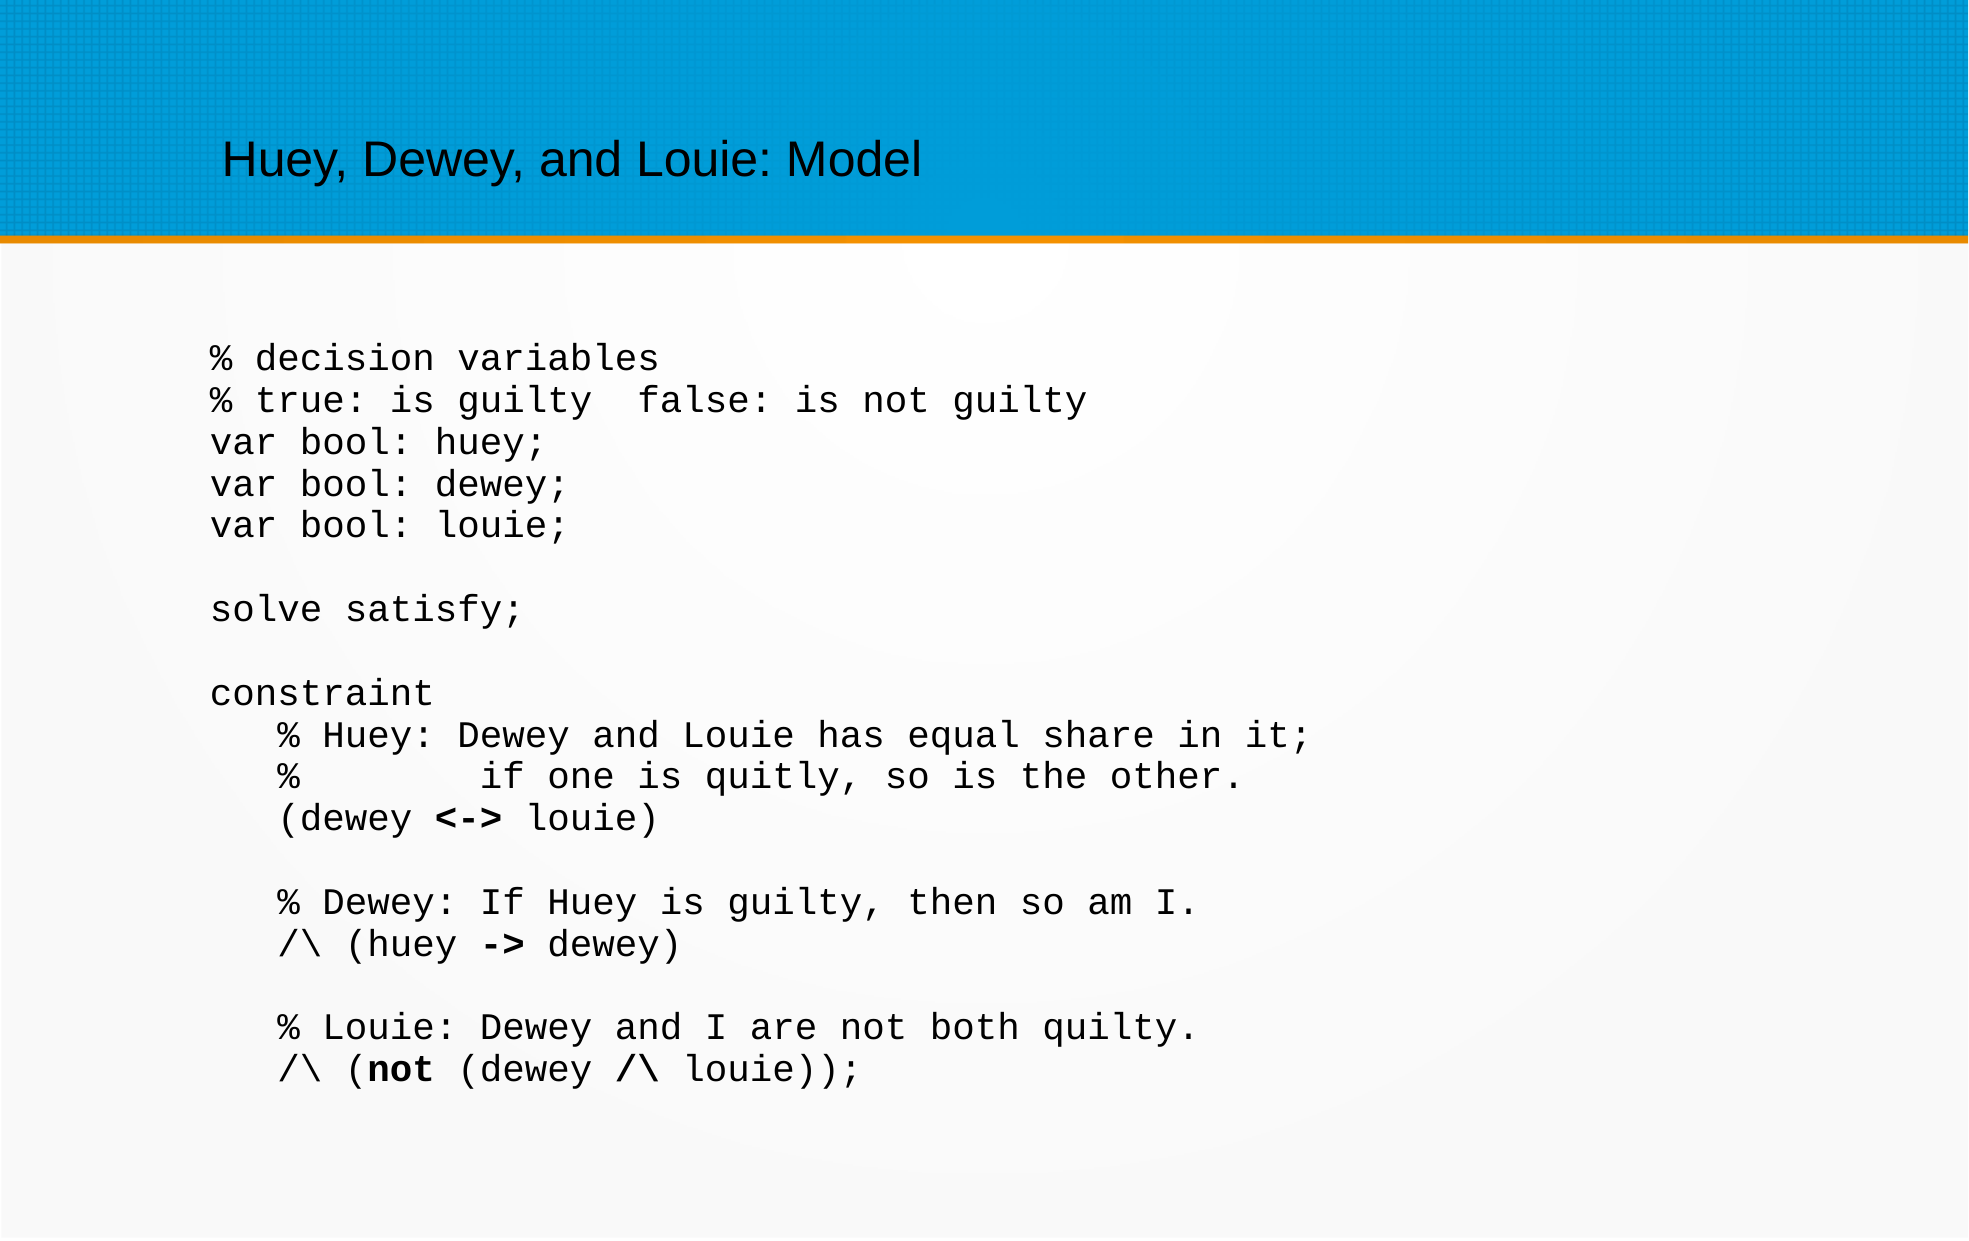

Huey, Dewey, and Louie: Model
% decision variables
% true: is guilty false: is not guilty
var bool: huey;
var bool: dewey;
var bool: louie;
solve satisfy;
constraint
 % Huey: Dewey and Louie has equal share in it;
 % if one is quitly, so is the other.
 (dewey <-> louie)
 % Dewey: If Huey is guilty, then so am I.
 /\ (huey -> dewey)
 % Louie: Dewey and I are not both quilty.
 /\ (not (dewey /\ louie));